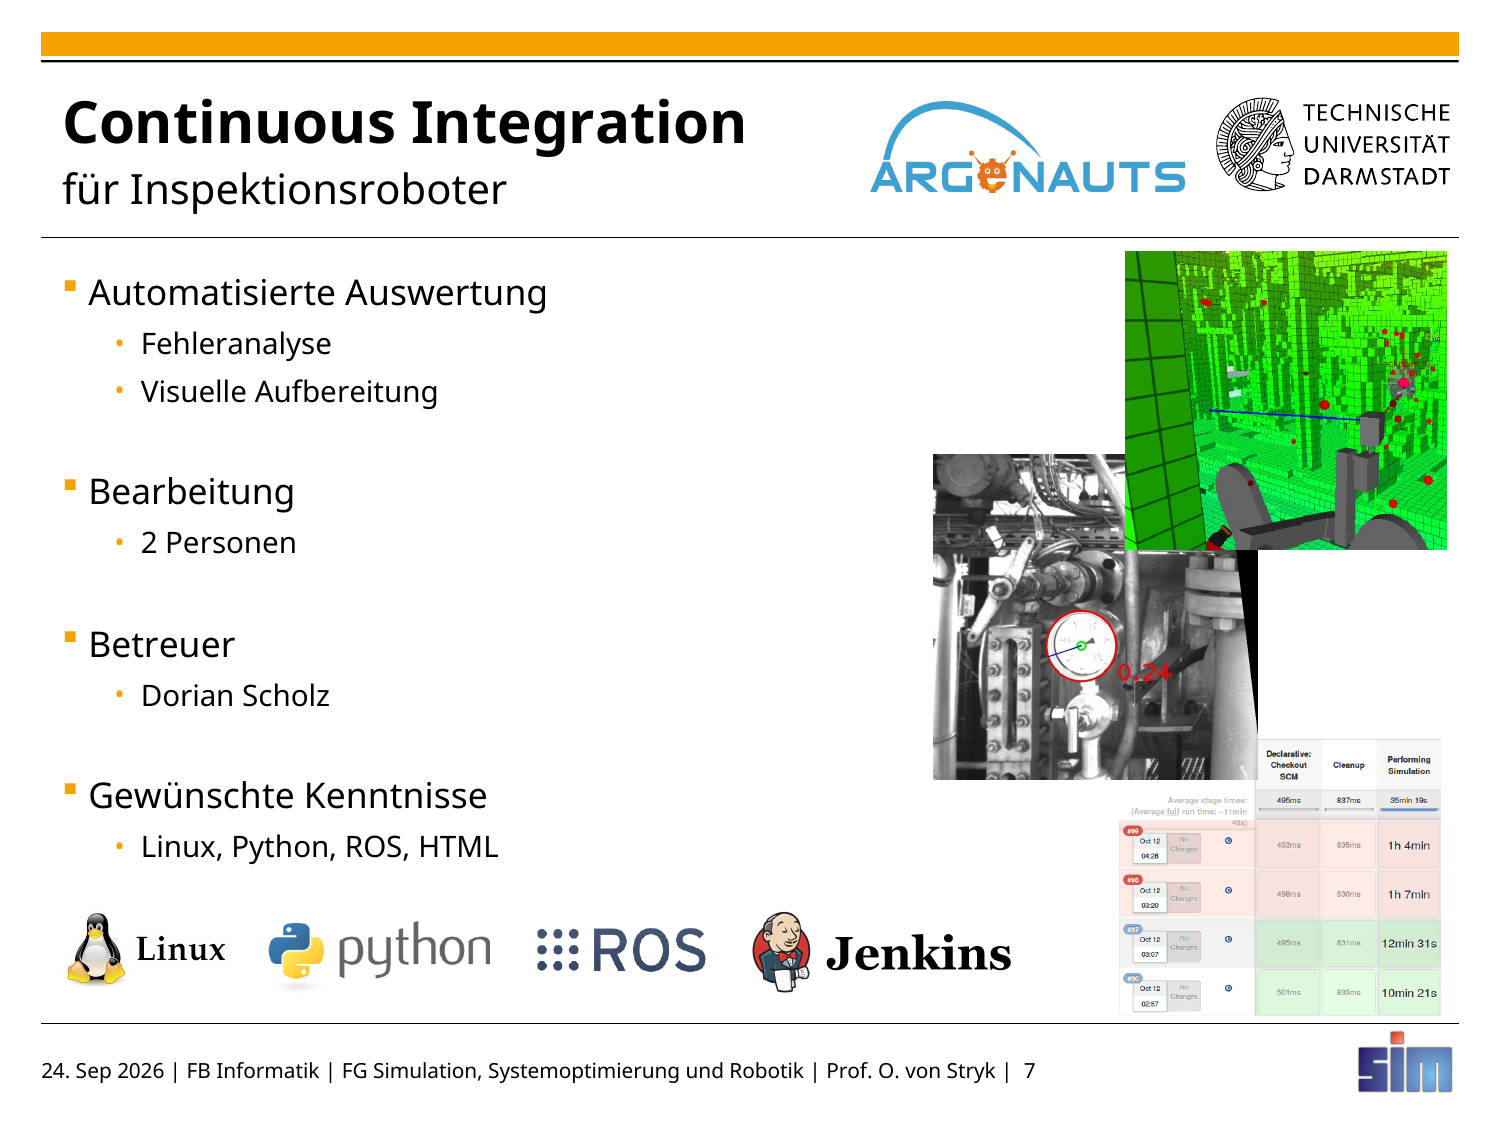

# Continuous Integration für Inspektionsroboter
Automatisierte Auswertung
Fehleranalyse
Visuelle Aufbereitung
Bearbeitung
2 Personen
Betreuer
Dorian Scholz
Gewünschte Kenntnisse
Linux, Python, ROS, HTML
FB Informatik | FG Simulation, Systemoptimierung und Robotik | Prof. O. von Stryk